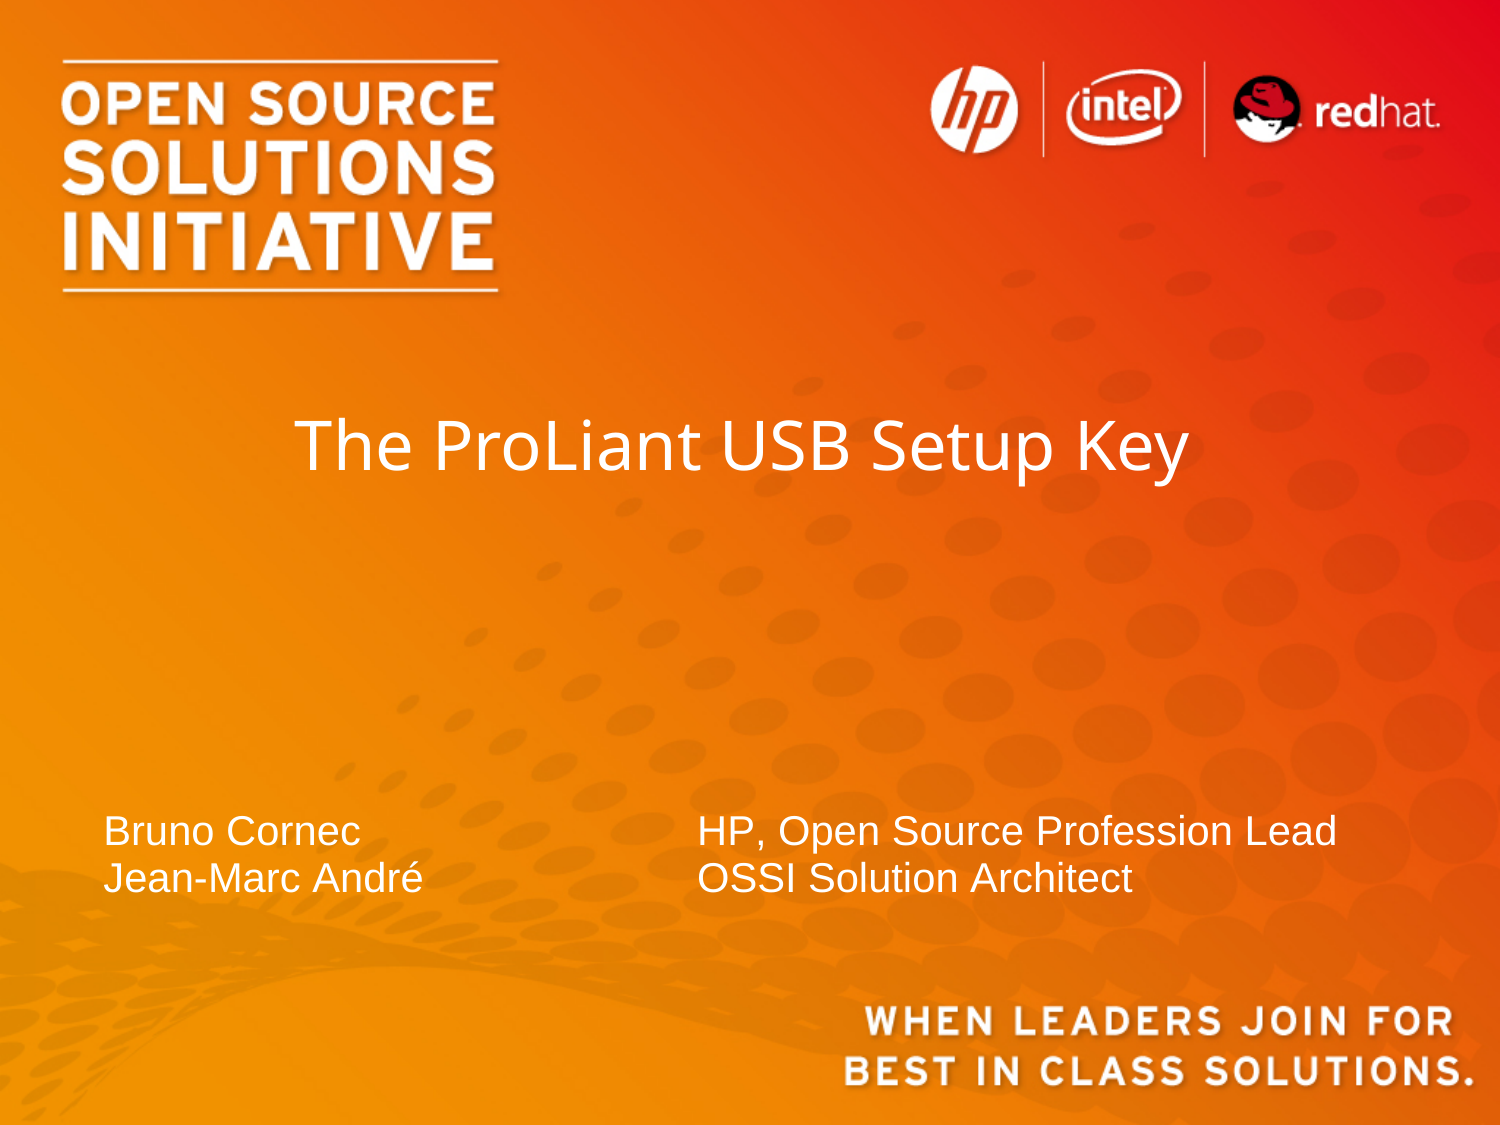

# The ProLiant USB Setup Key
Bruno Cornec			HP, Open Source Profession Lead
Jean-Marc André			OSSI Solution Architect